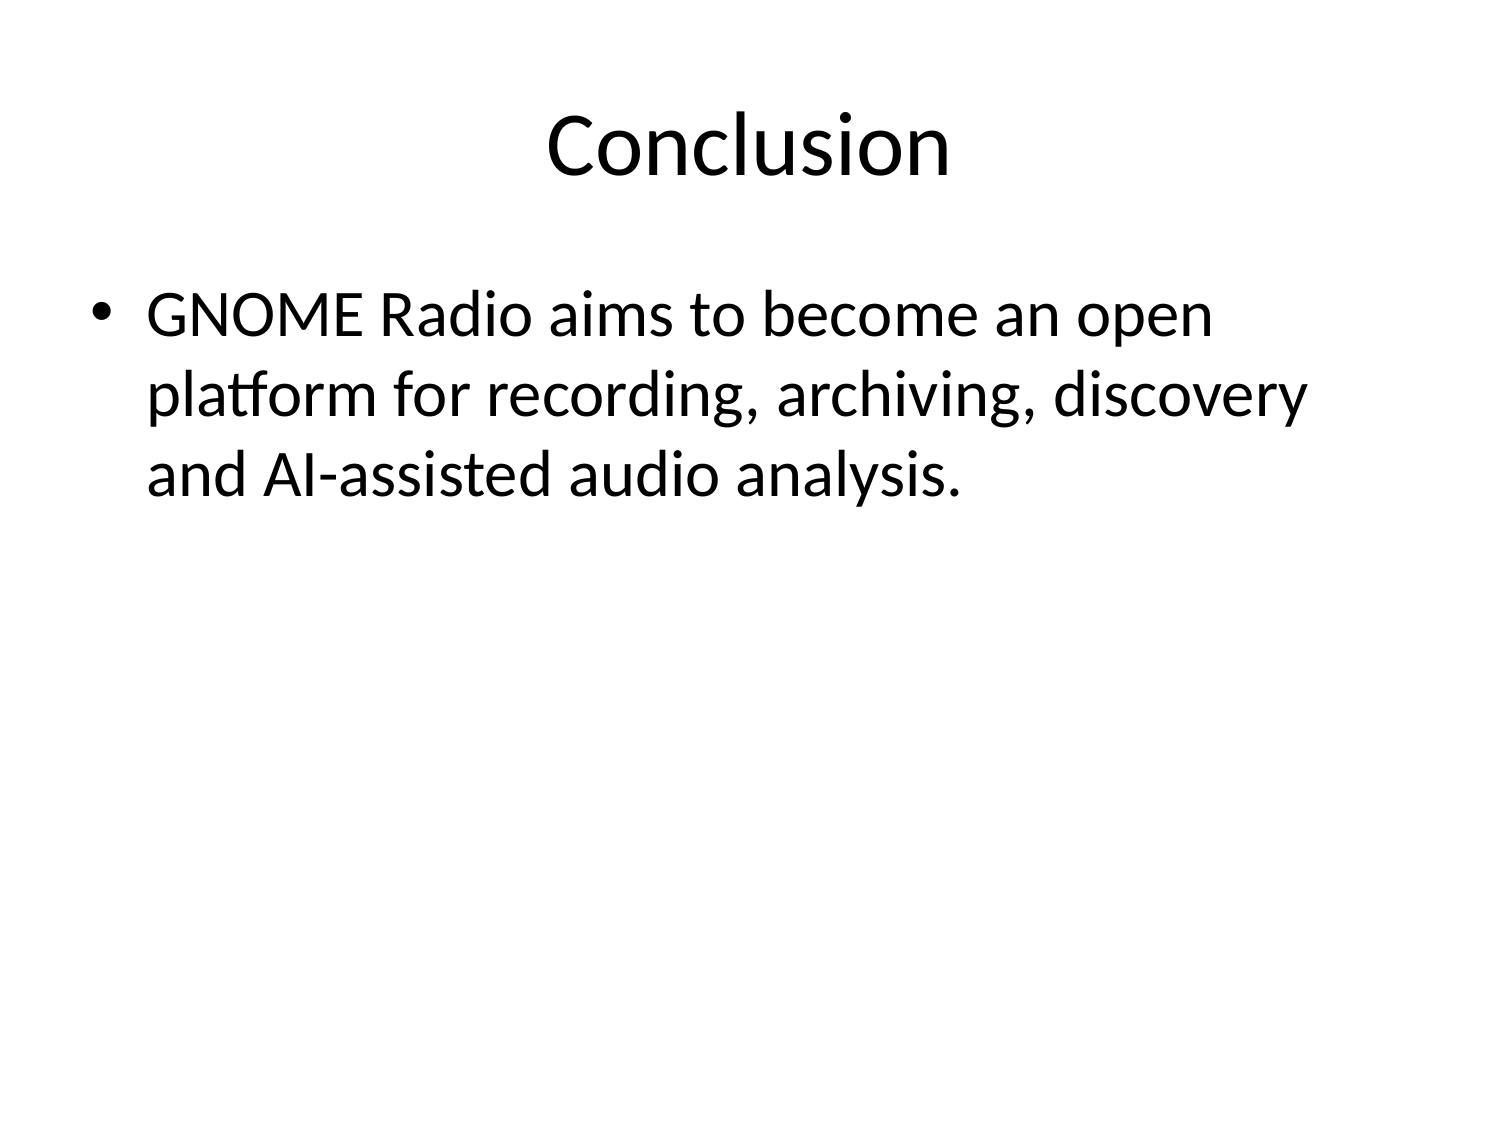

# Conclusion
GNOME Radio aims to become an open platform for recording, archiving, discovery and AI-assisted audio analysis.